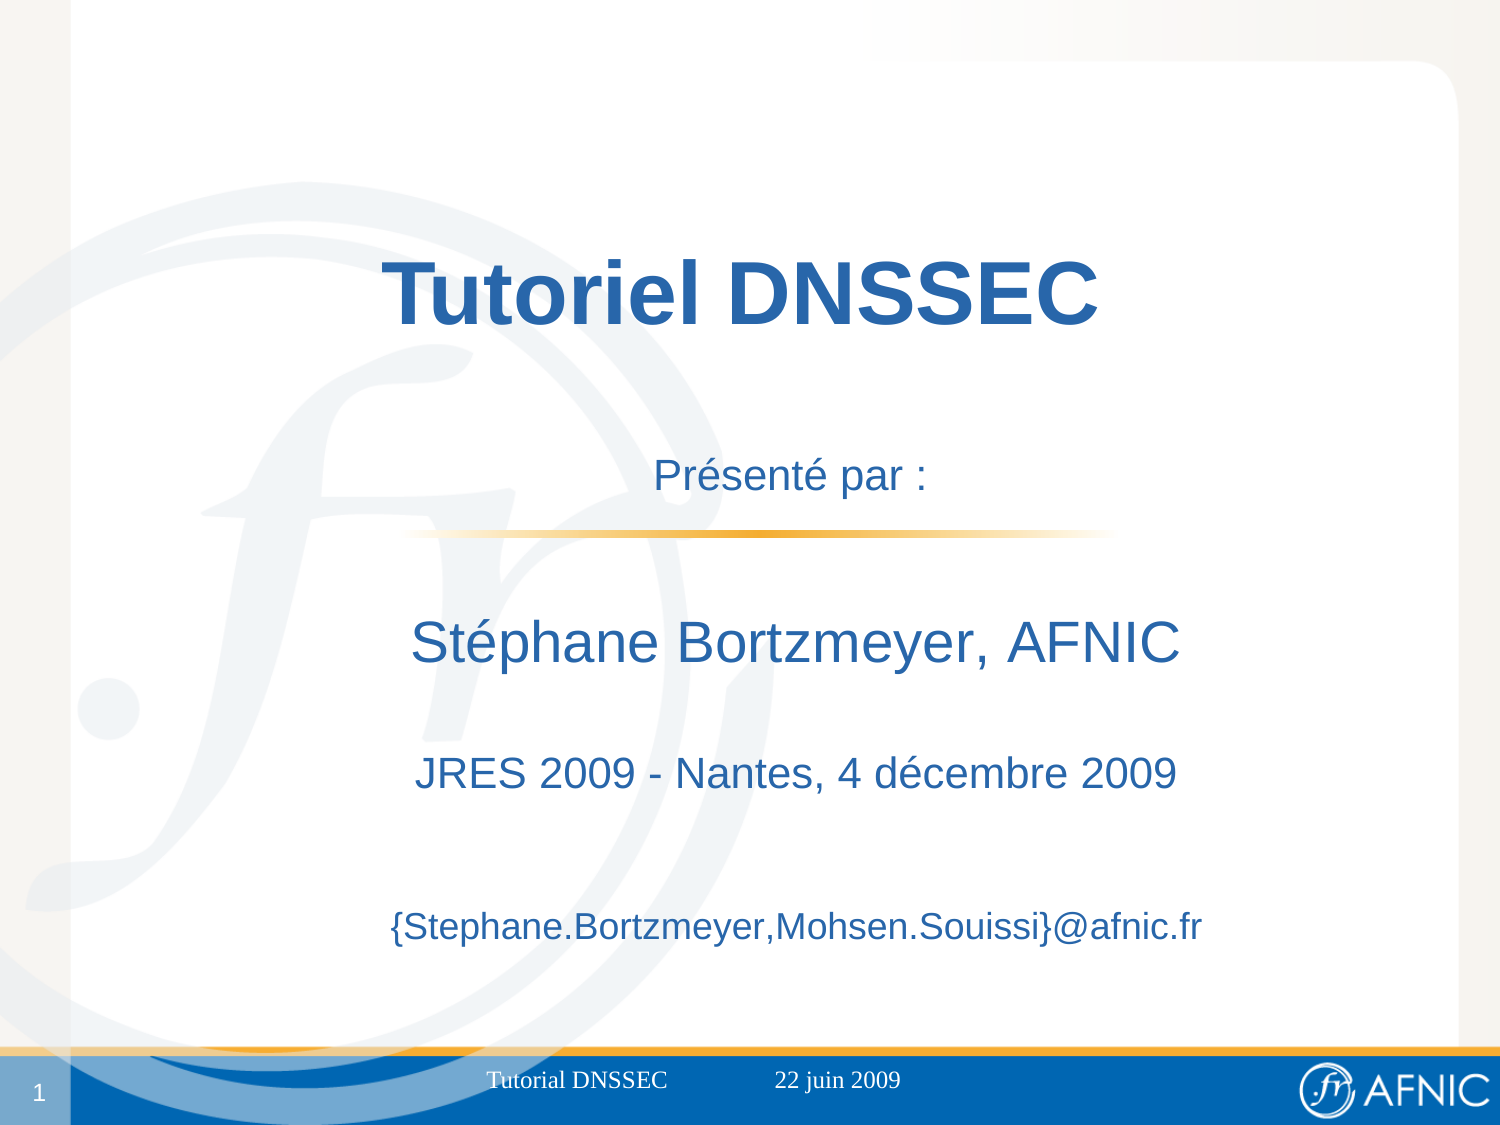

# Tutoriel DNSSEC
Présenté par :
Stéphane Bortzmeyer, AFNIC
JRES 2009 - Nantes, 4 décembre 2009
{Stephane.Bortzmeyer,Mohsen.Souissi}@afnic.fr